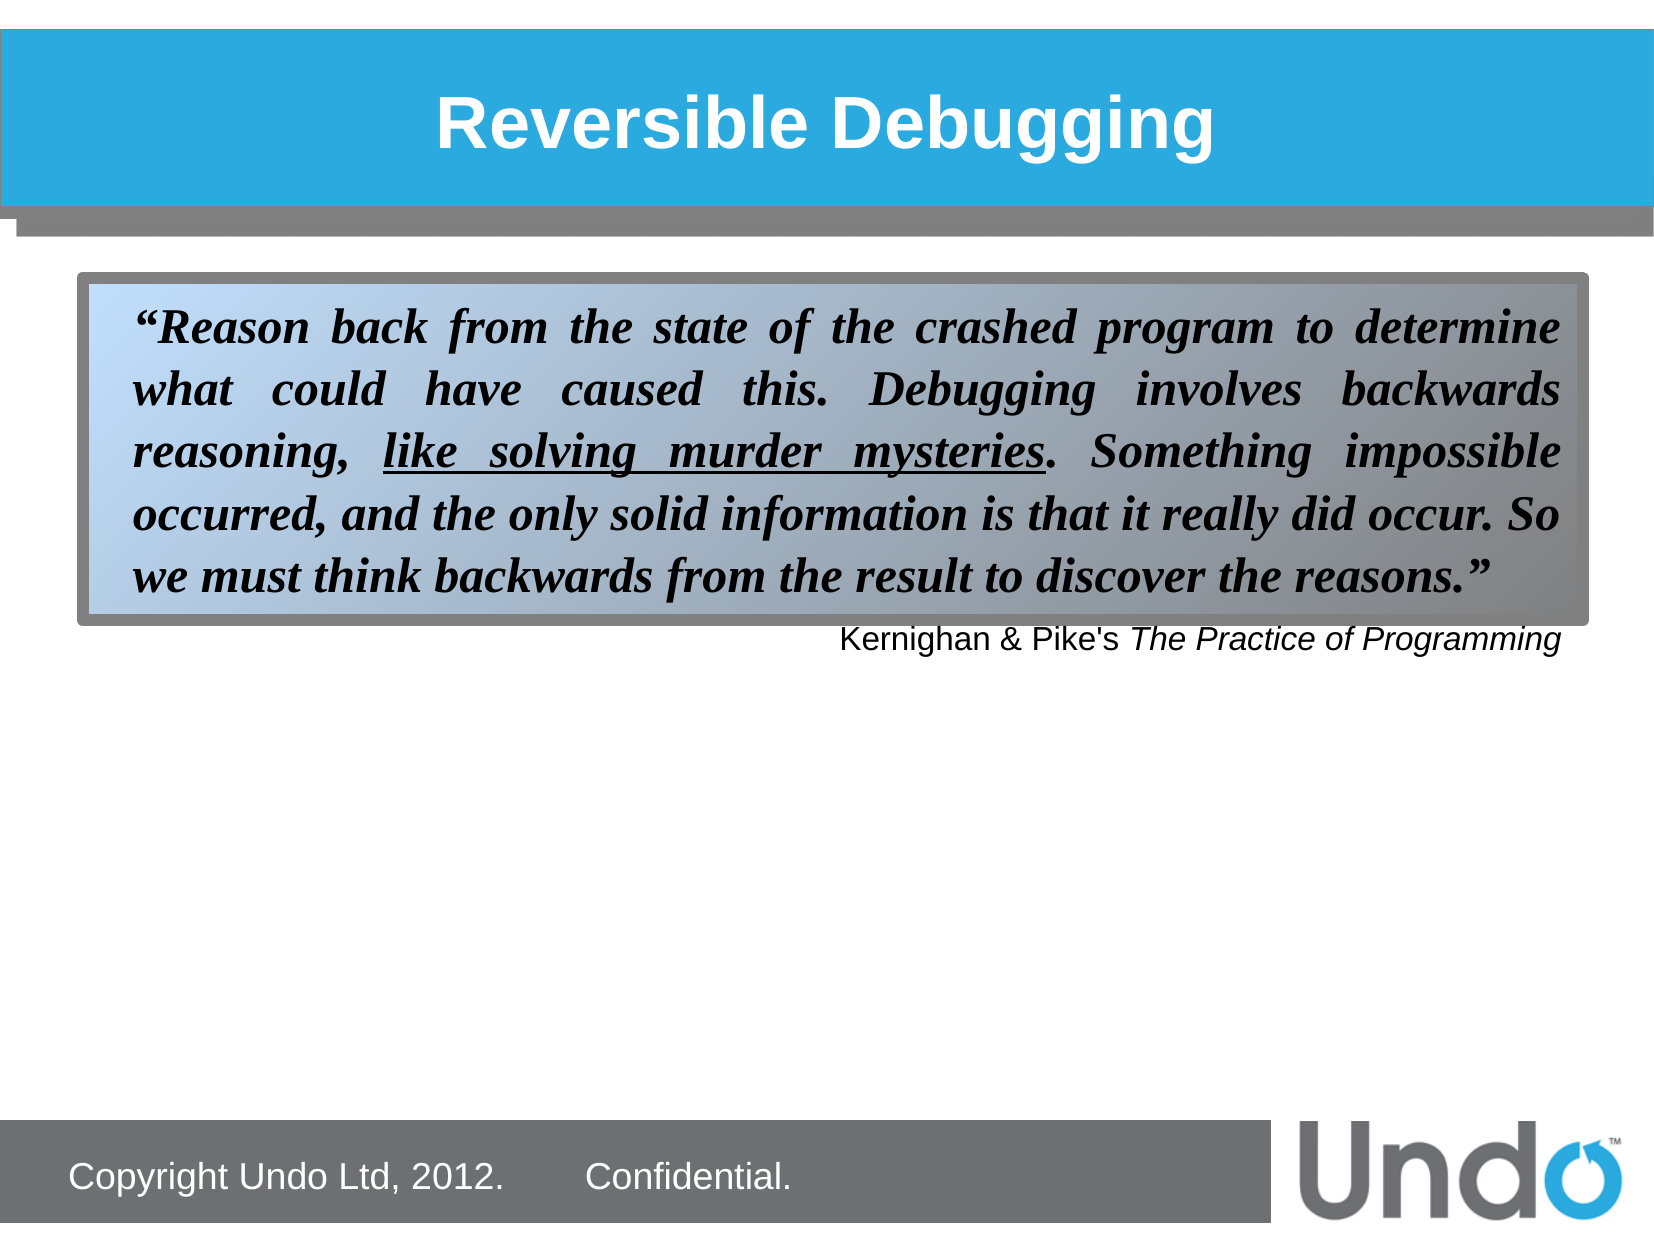

Reversible Debugging
“Reason back from the state of the crashed program to determine what could have caused this. Debugging involves backwards reasoning, like solving murder mysteries. Something impossible occurred, and the only solid information is that it really did occur. So we must think backwards from the result to discover the reasons.”
 	Kernighan & Pike's The Practice of Programming